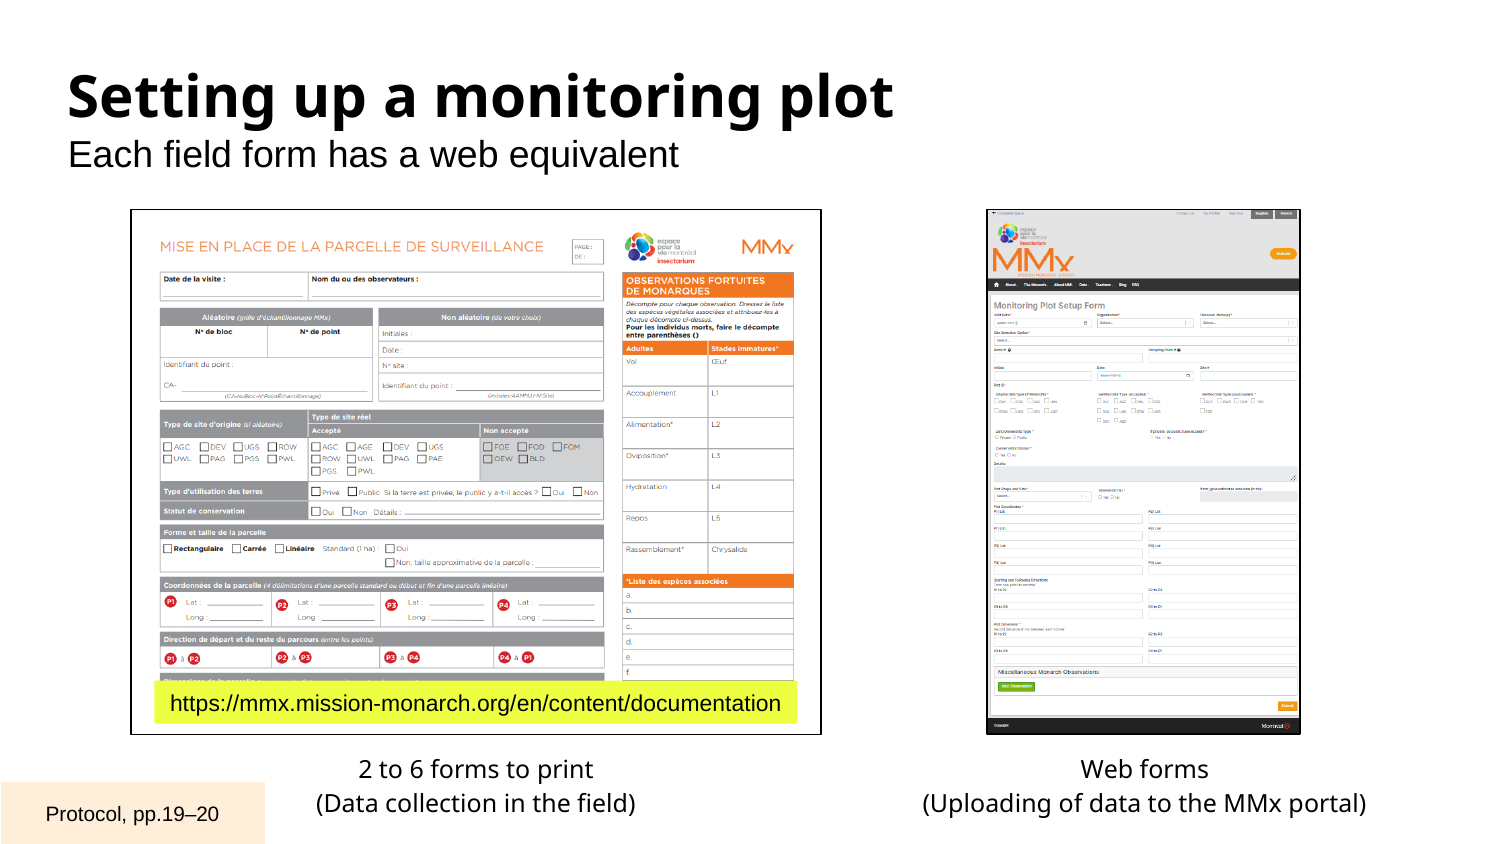

Setting up a monitoring plot
Each field form has a web equivalent
https://mmx.mission-monarch.org/en/content/documentation
2 to 6 forms to print
(Data collection in the field)
Web forms
(Uploading of data to the MMx portal)
Protocol, pp.19–20